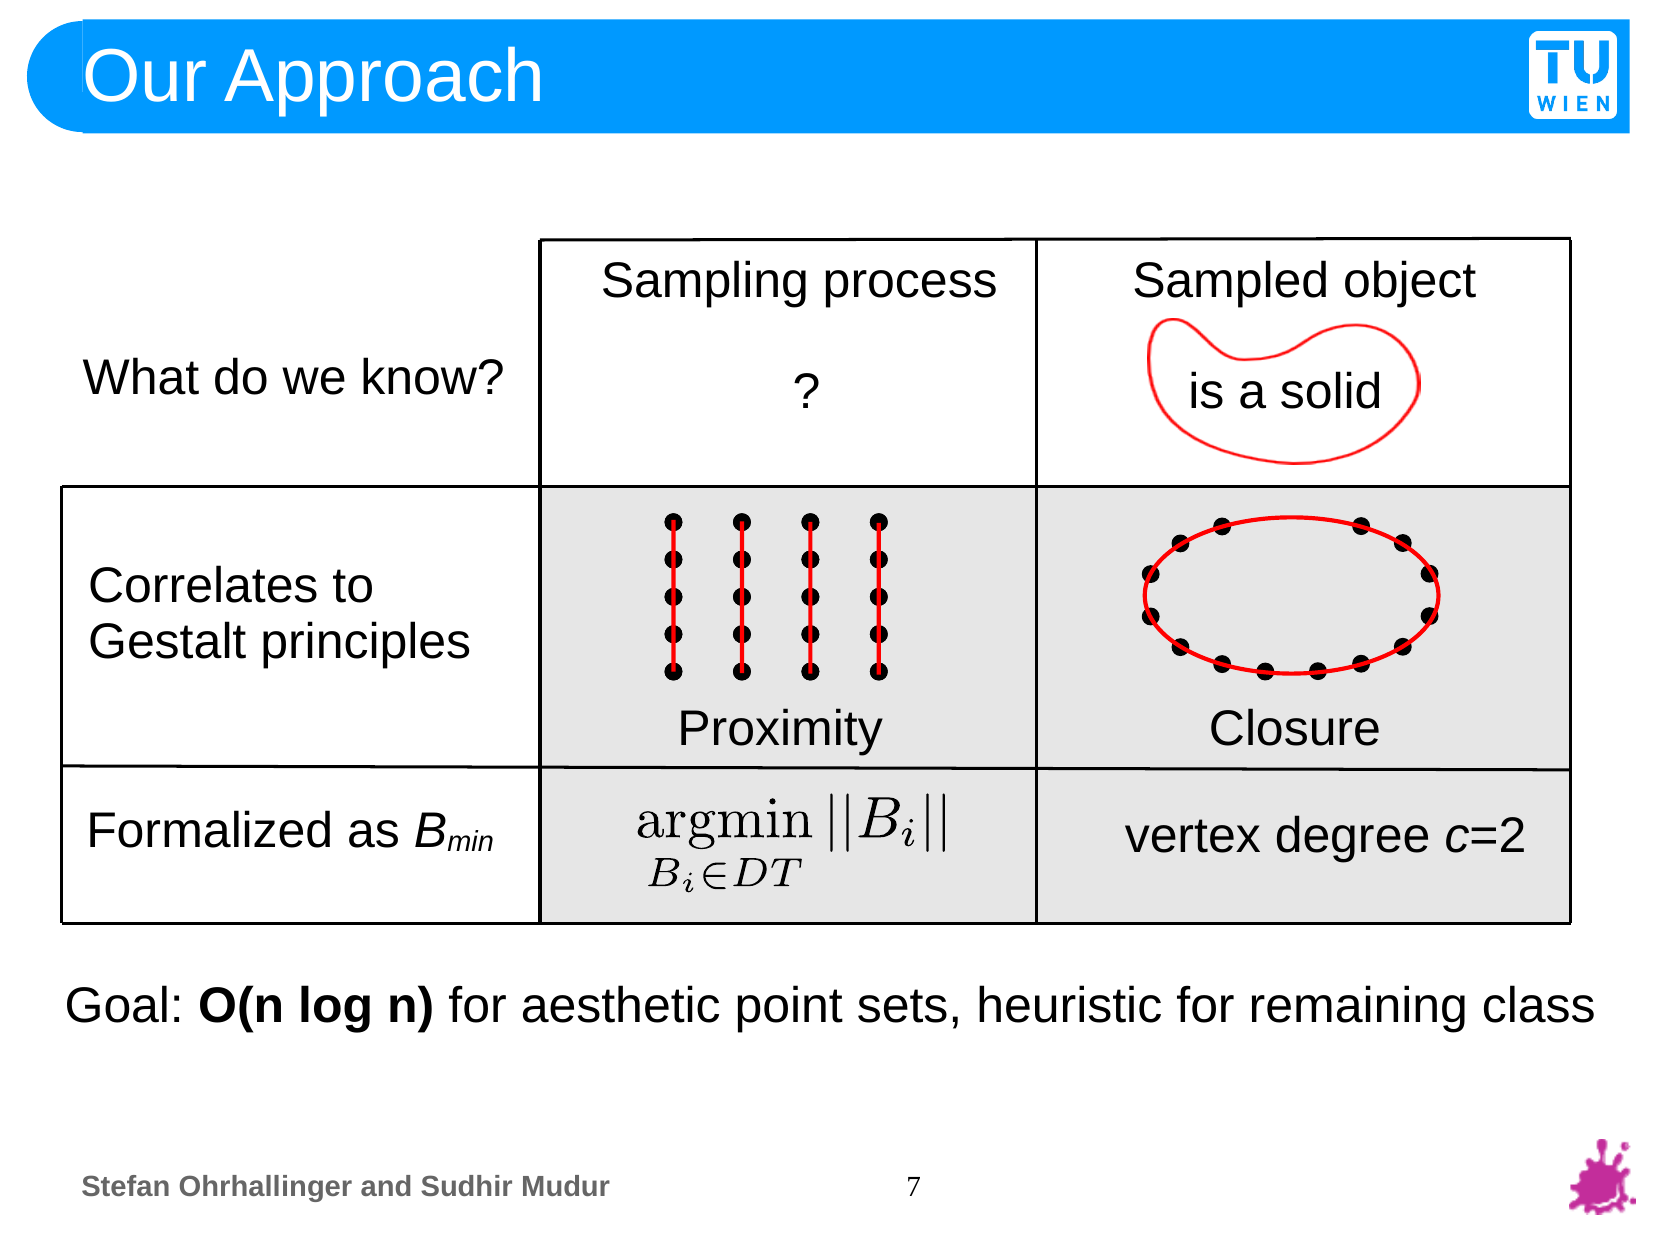

# Our Approach
Sampling process
		 ?
Sampled object
 is a solid
What do we know?
Correlates to Gestalt principles
Proximity
Closure
Formalized as Bmin
vertex degree c=2
Goal: O(n log n) for aesthetic point sets, heuristic for remaining class
7